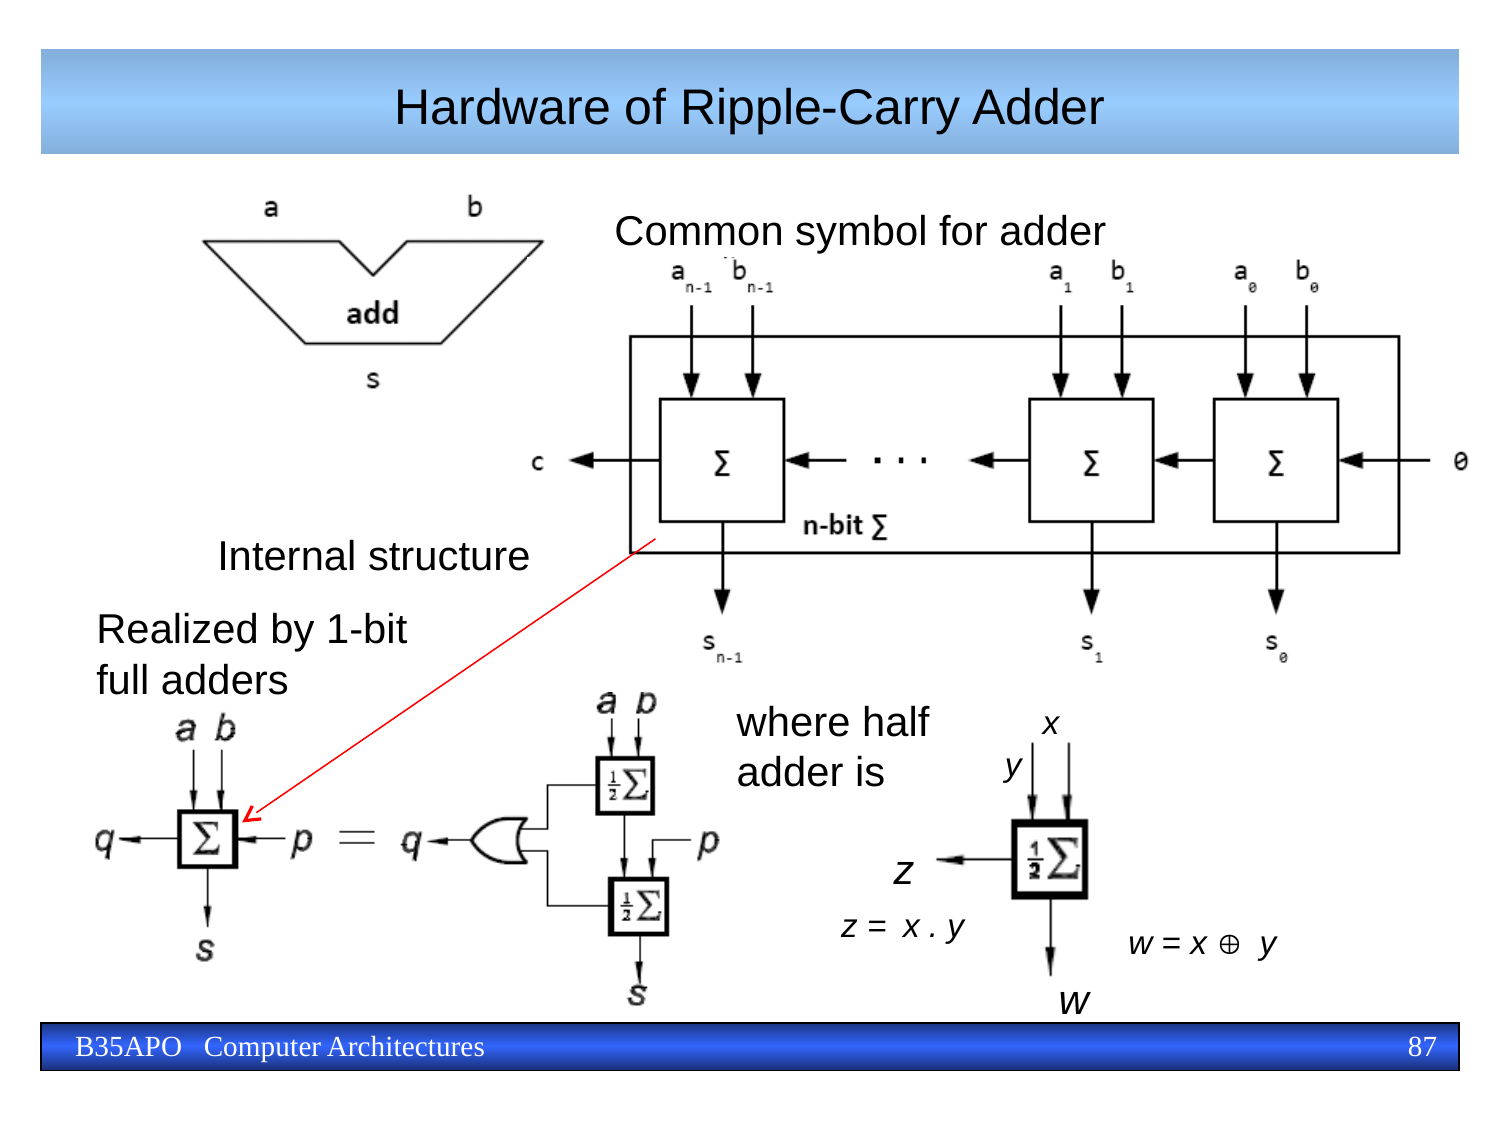

# Binary adder hadrware
Hardware of Ripple-Carry Adder
Common symbol for adder
Internal structure
Realized by 1-bit full adders
 x y
z
w
where half adder is
z =x . y
w = x y
B35APO Computer Architectures
87